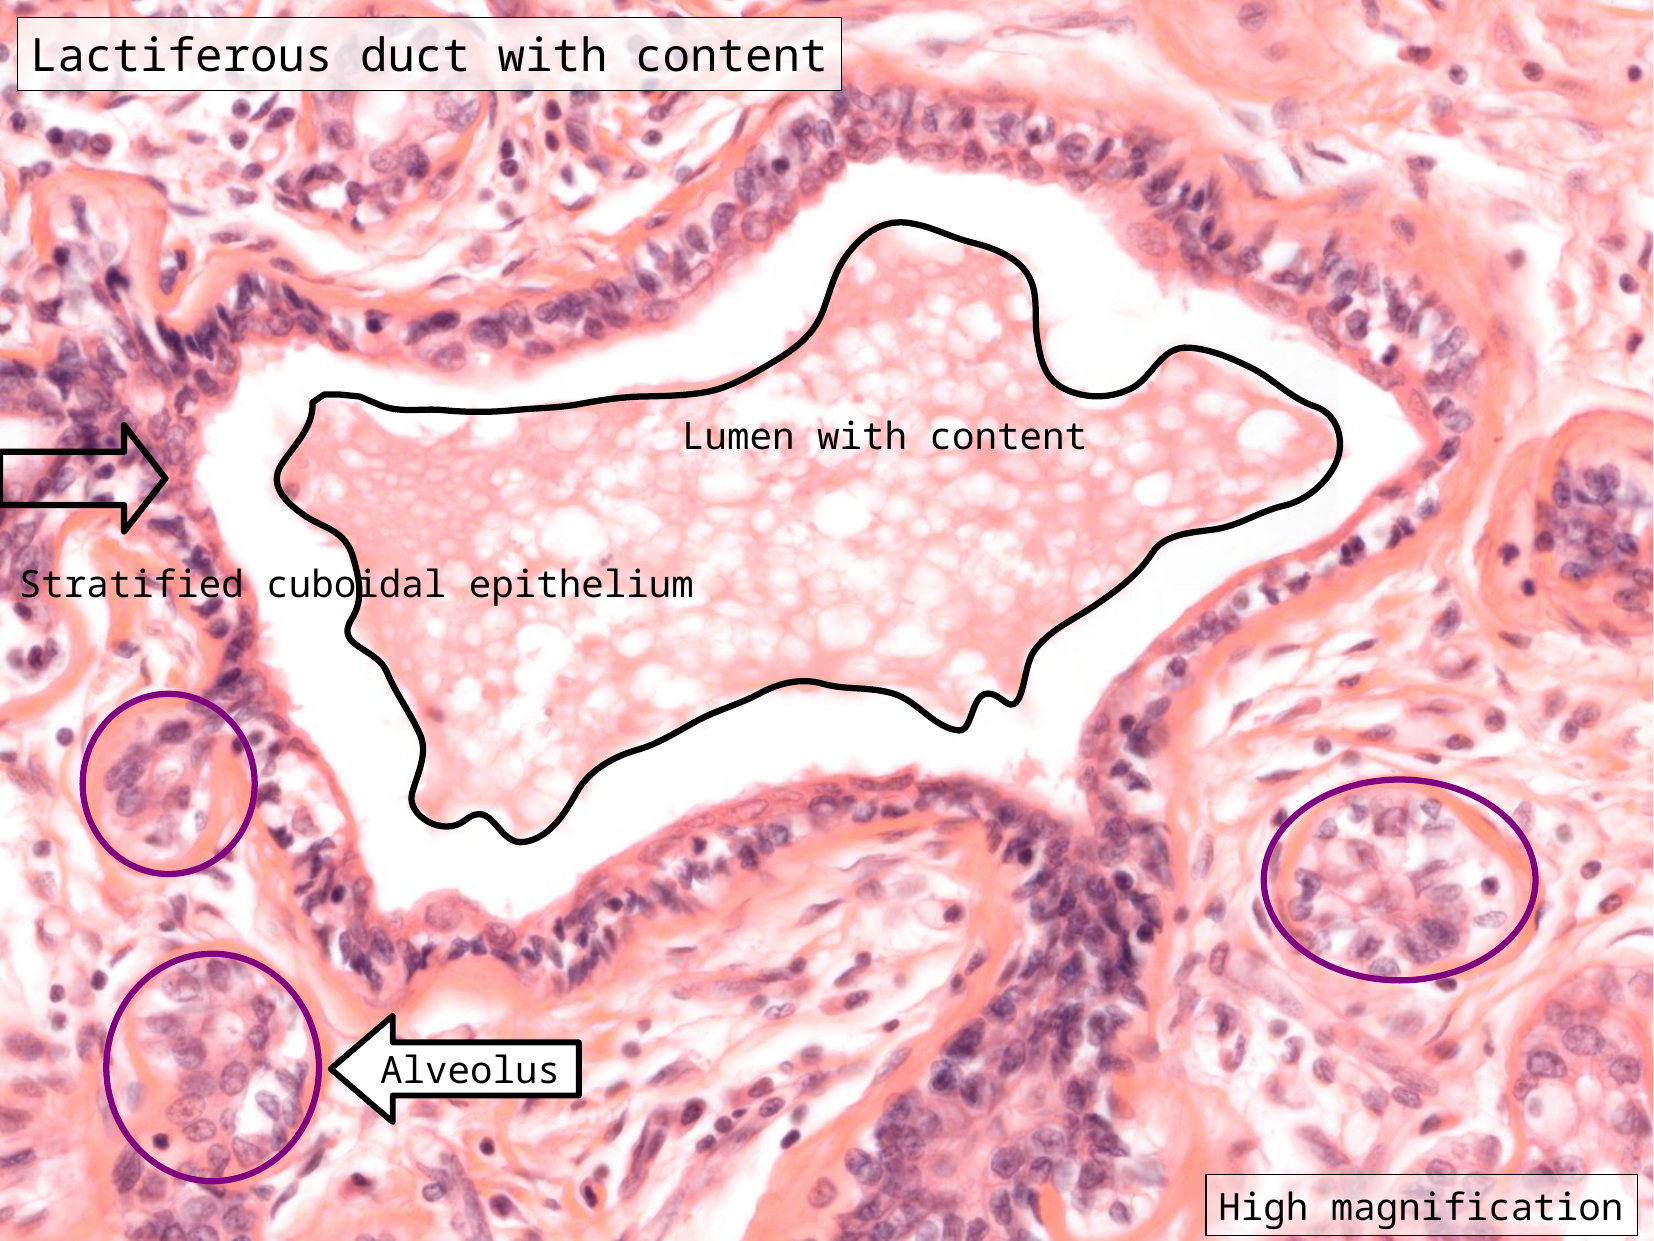

Lactiferous duct with content
Lumen with content
Stratified cuboidal epithelium
Alveolus
High magnification